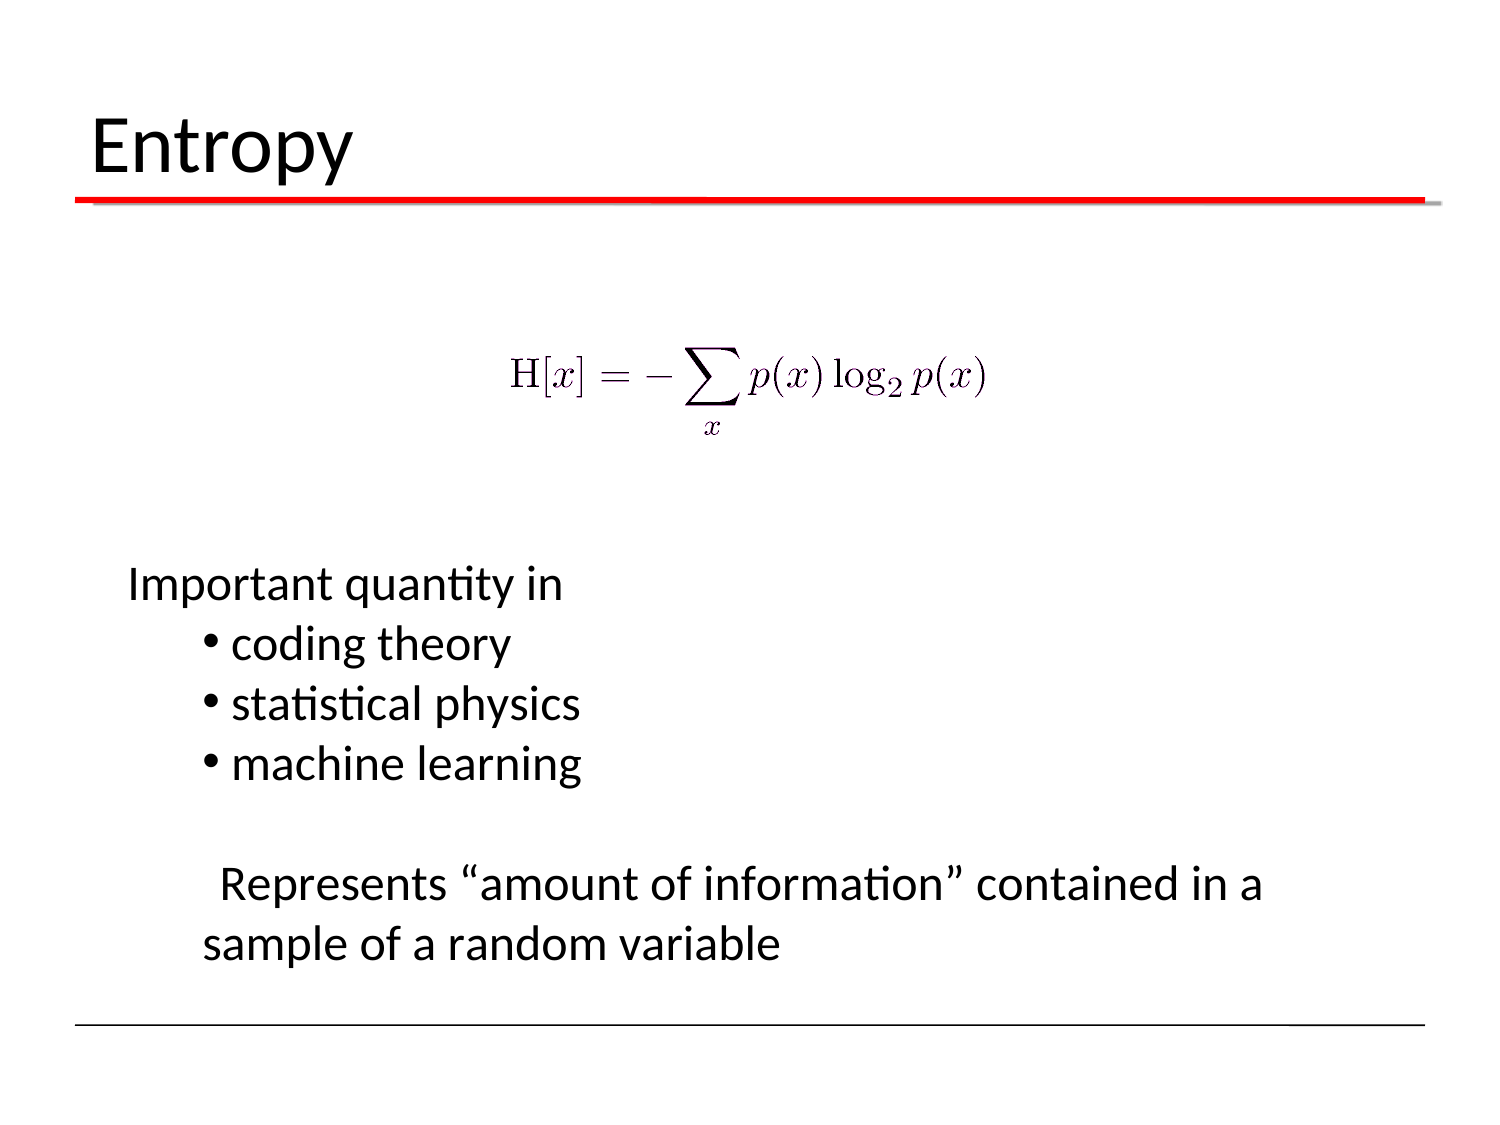

# Entropy
Important quantity in
 coding theory
 statistical physics
 machine learning
Represents “amount of information” contained in a sample of a random variable